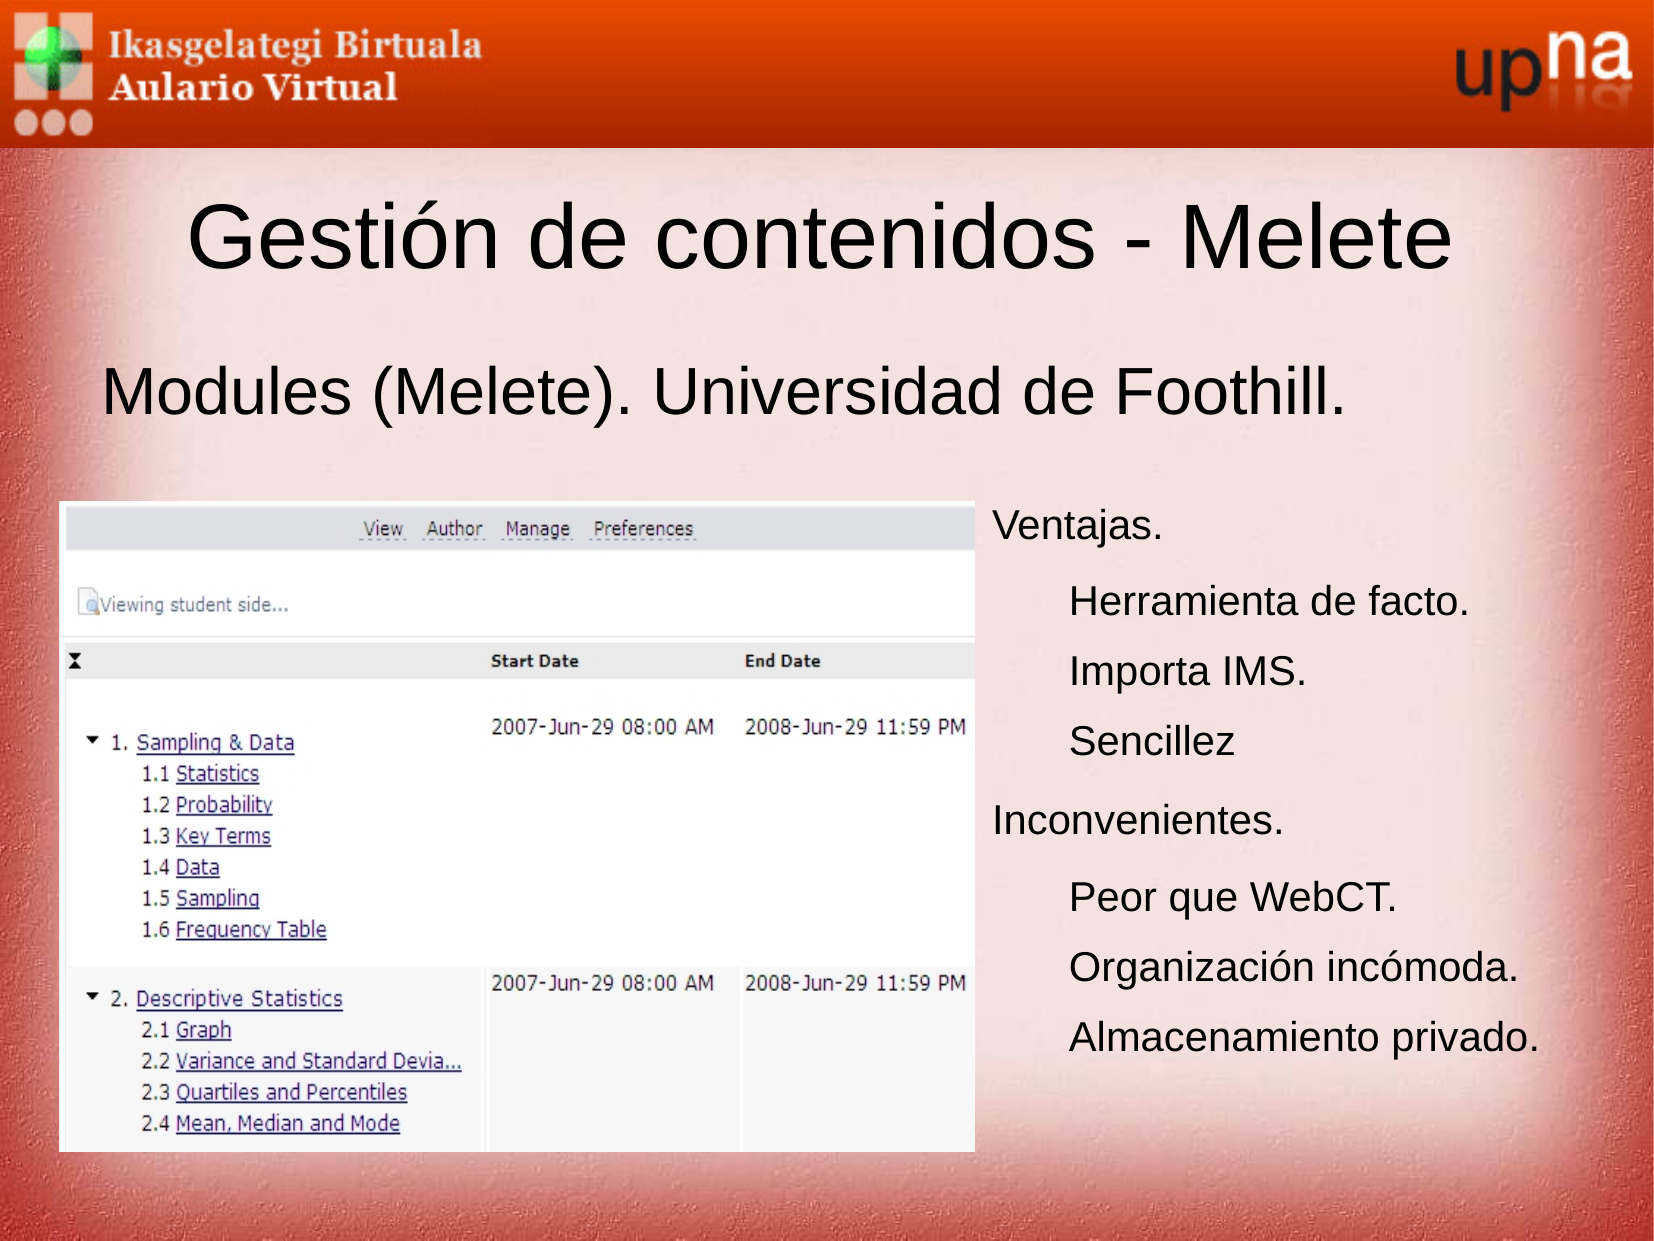

# Gestión de contenidos - Melete
Modules (Melete). Universidad de Foothill.
Ventajas.
Herramienta de facto.
Importa IMS.
Sencillez
Inconvenientes.
Peor que WebCT.
Organización incómoda.
Almacenamiento privado.